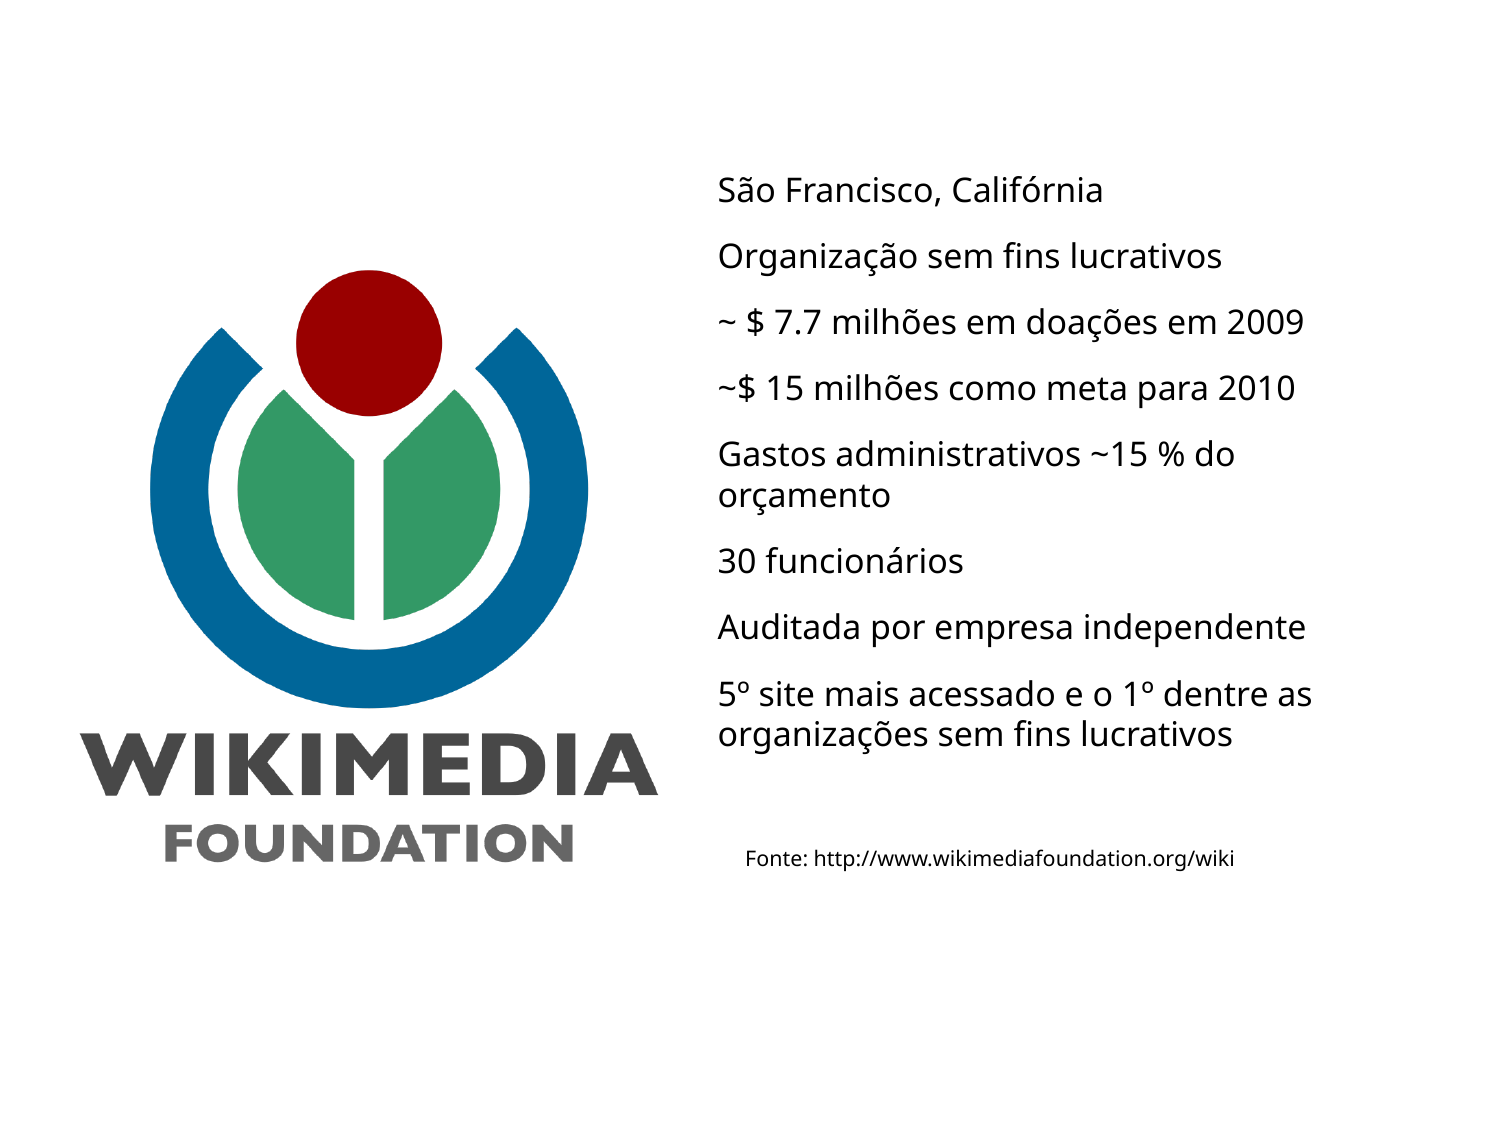

# São Francisco, Califórnia
Organização sem fins lucrativos
~ $ 7.7 milhões em doações em 2009
~$ 15 milhões como meta para 2010
Gastos administrativos ~15 % do orçamento
30 funcionários
Auditada por empresa independente
5º site mais acessado e o 1º dentre as organizações sem fins lucrativos
 Fonte: http://www.wikimediafoundation.org/wiki